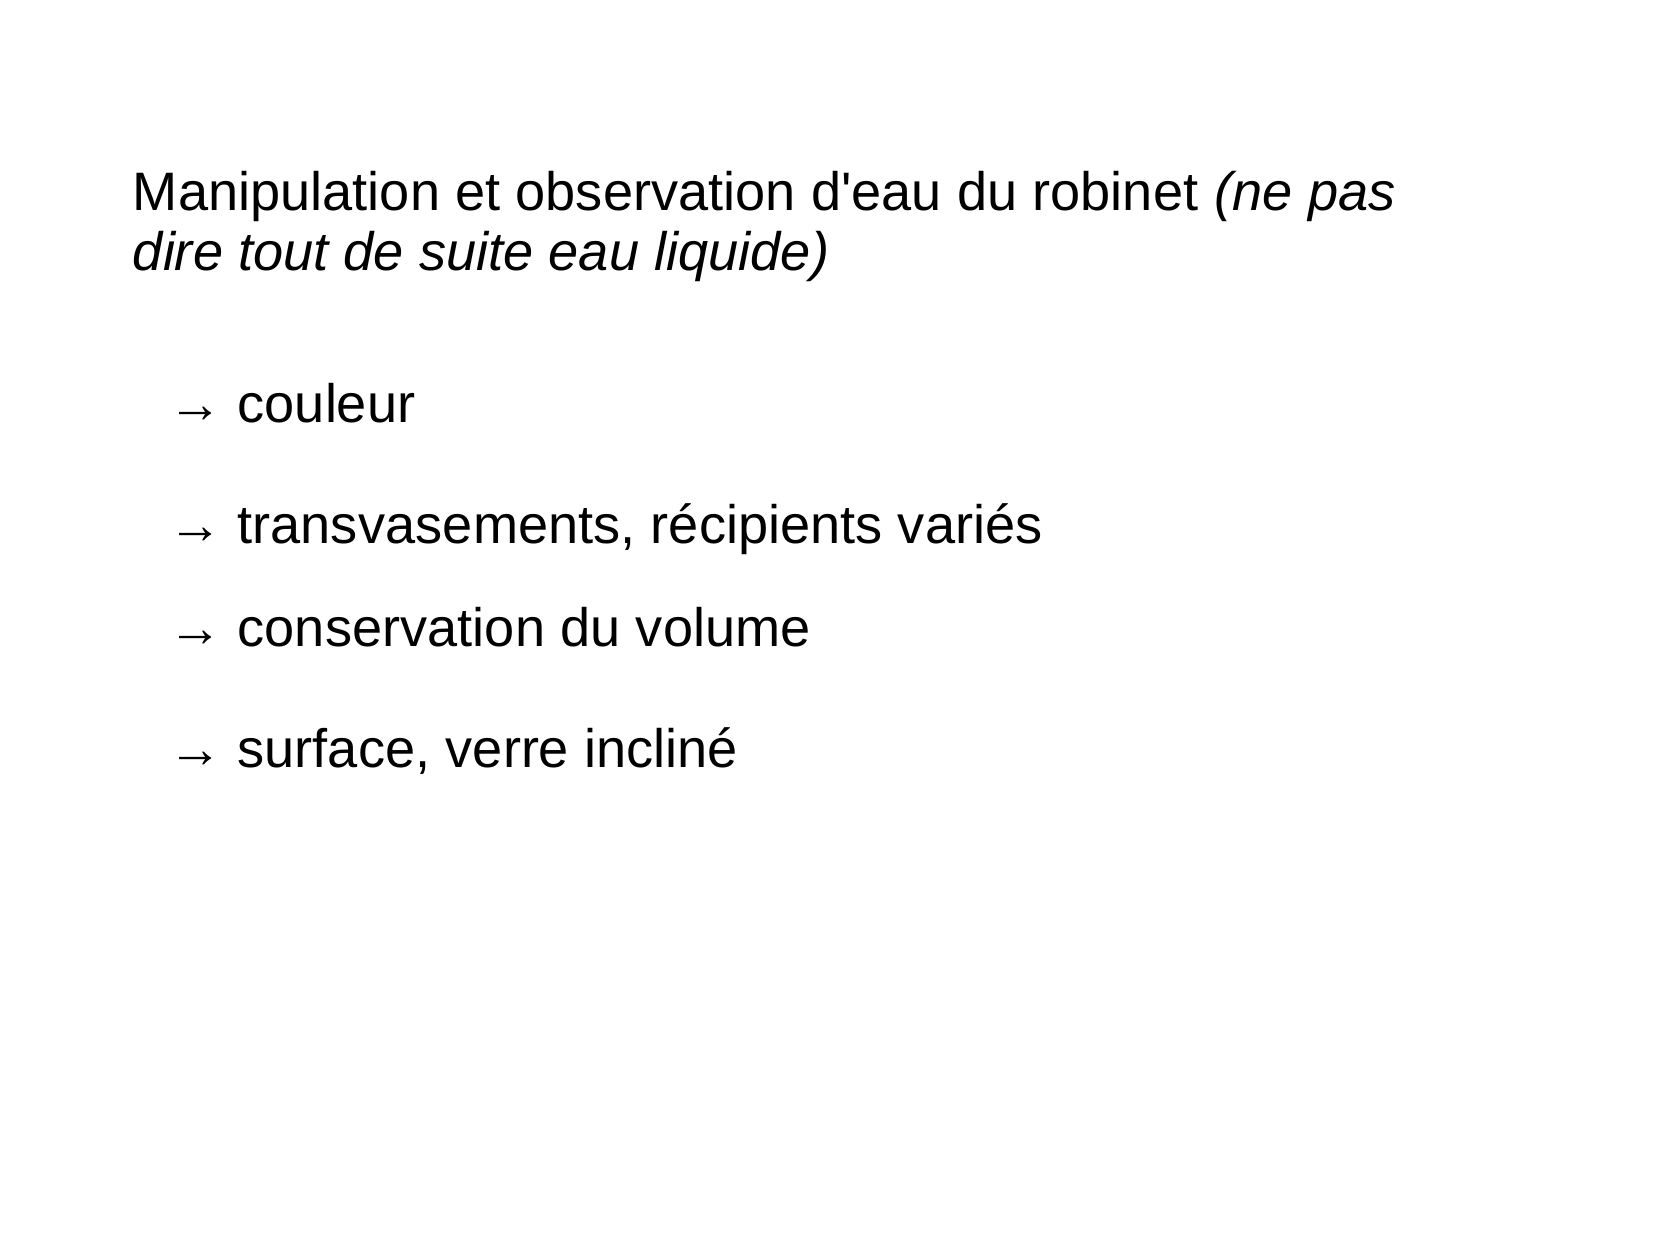

Manipulation et observation d'eau du robinet (ne pas dire tout de suite eau liquide)
→ couleur
→ transvasements, récipients variés
→ conservation du volume
→ surface, verre incliné